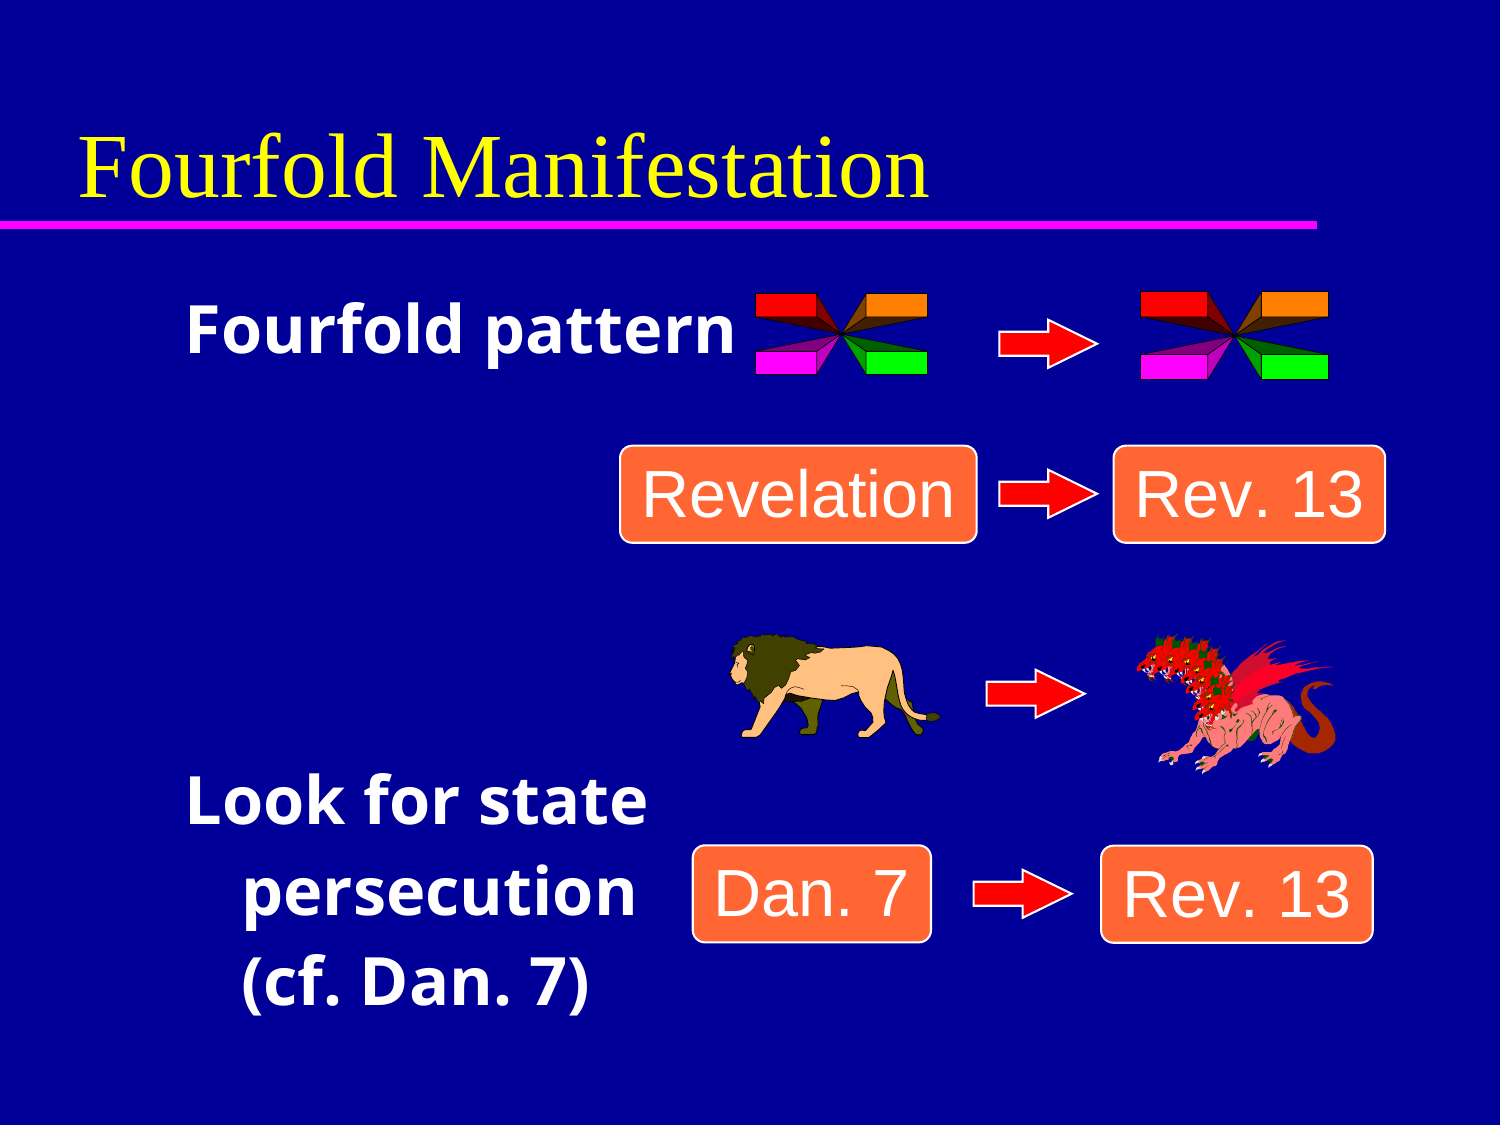

# Fourfold Manifestation
Fourfold pattern
Look for state persecution
(cf. Dan. 7)
Revelation
Rev. 13
Dan. 7
Rev. 13